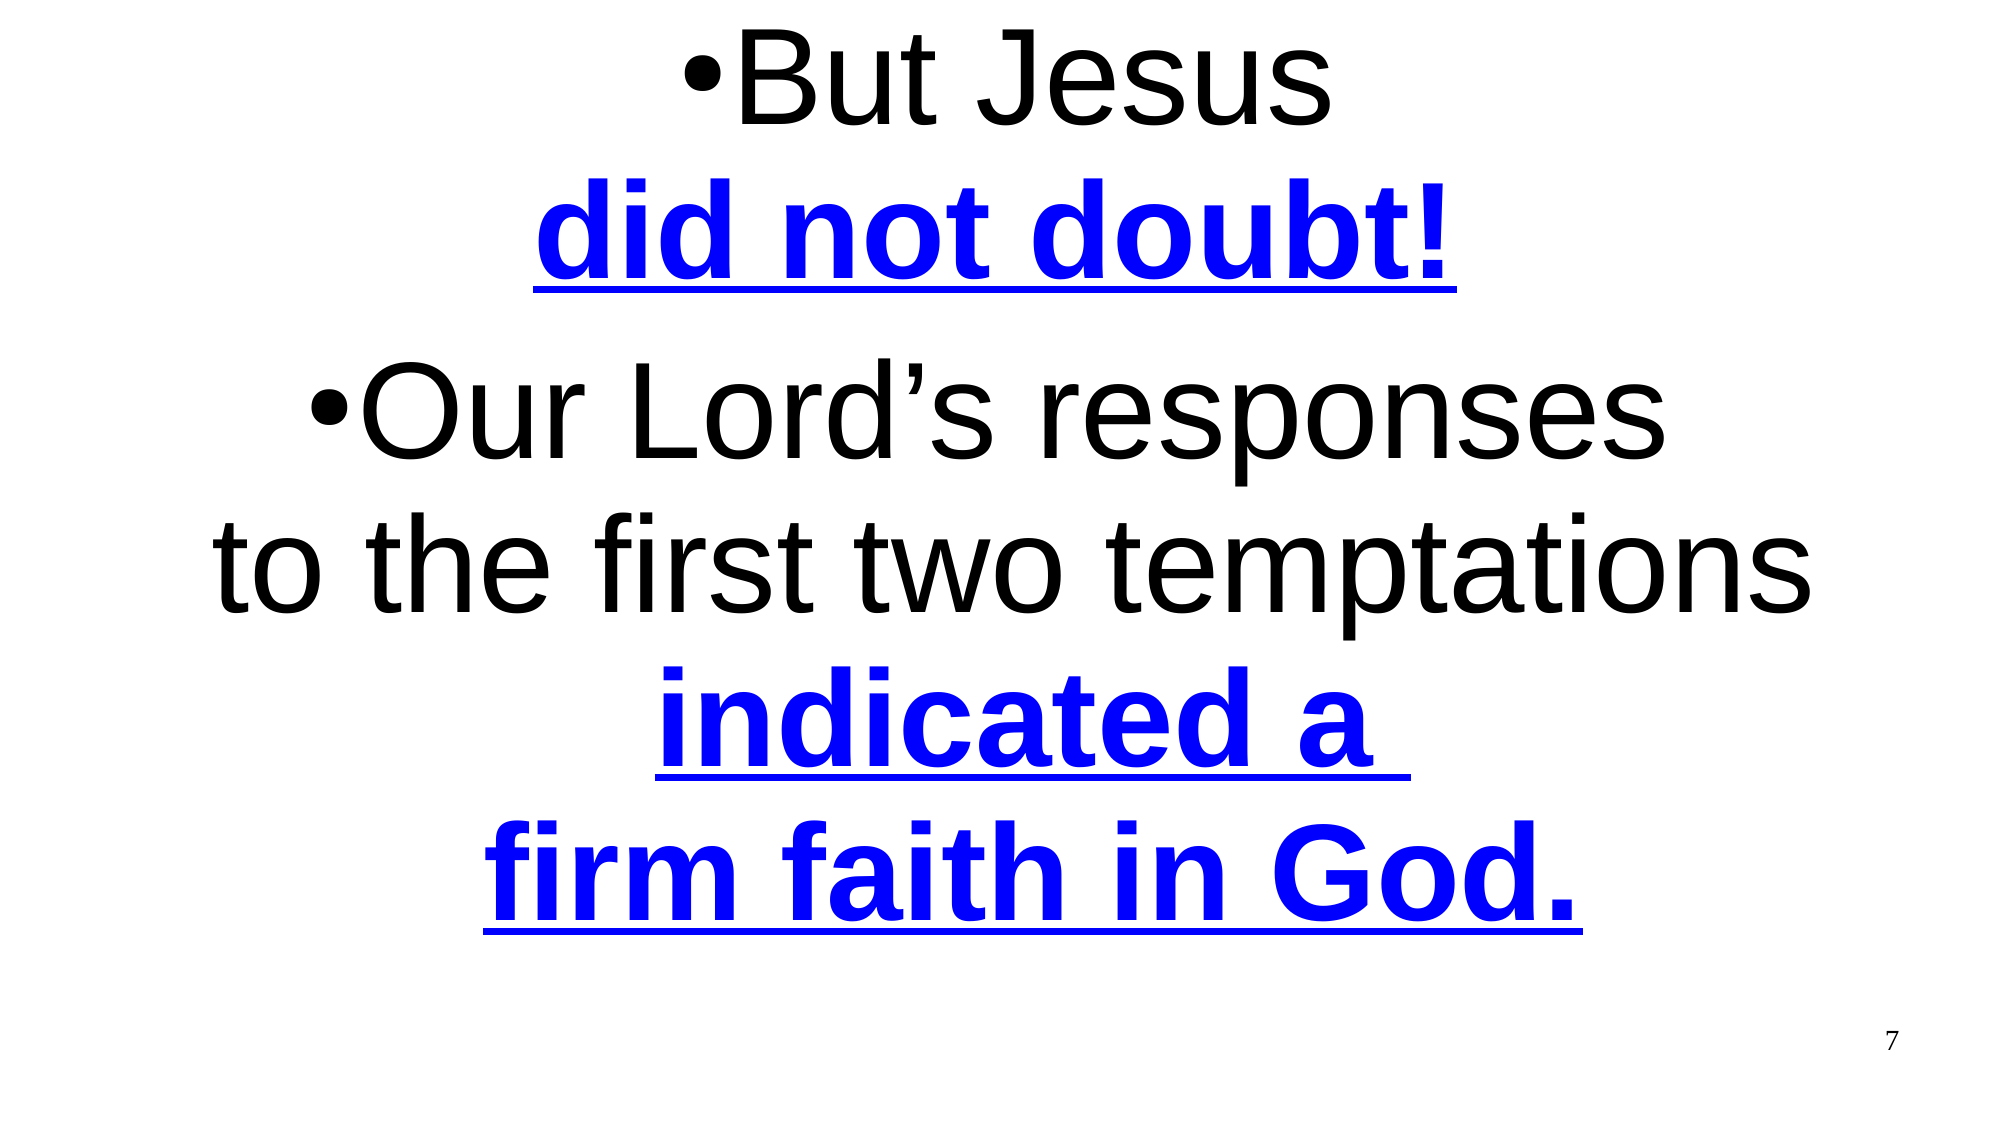

# But Jesus did not doubt!
Our Lord’s responses
to the first two temptations
indicated a
firm faith in God.
7